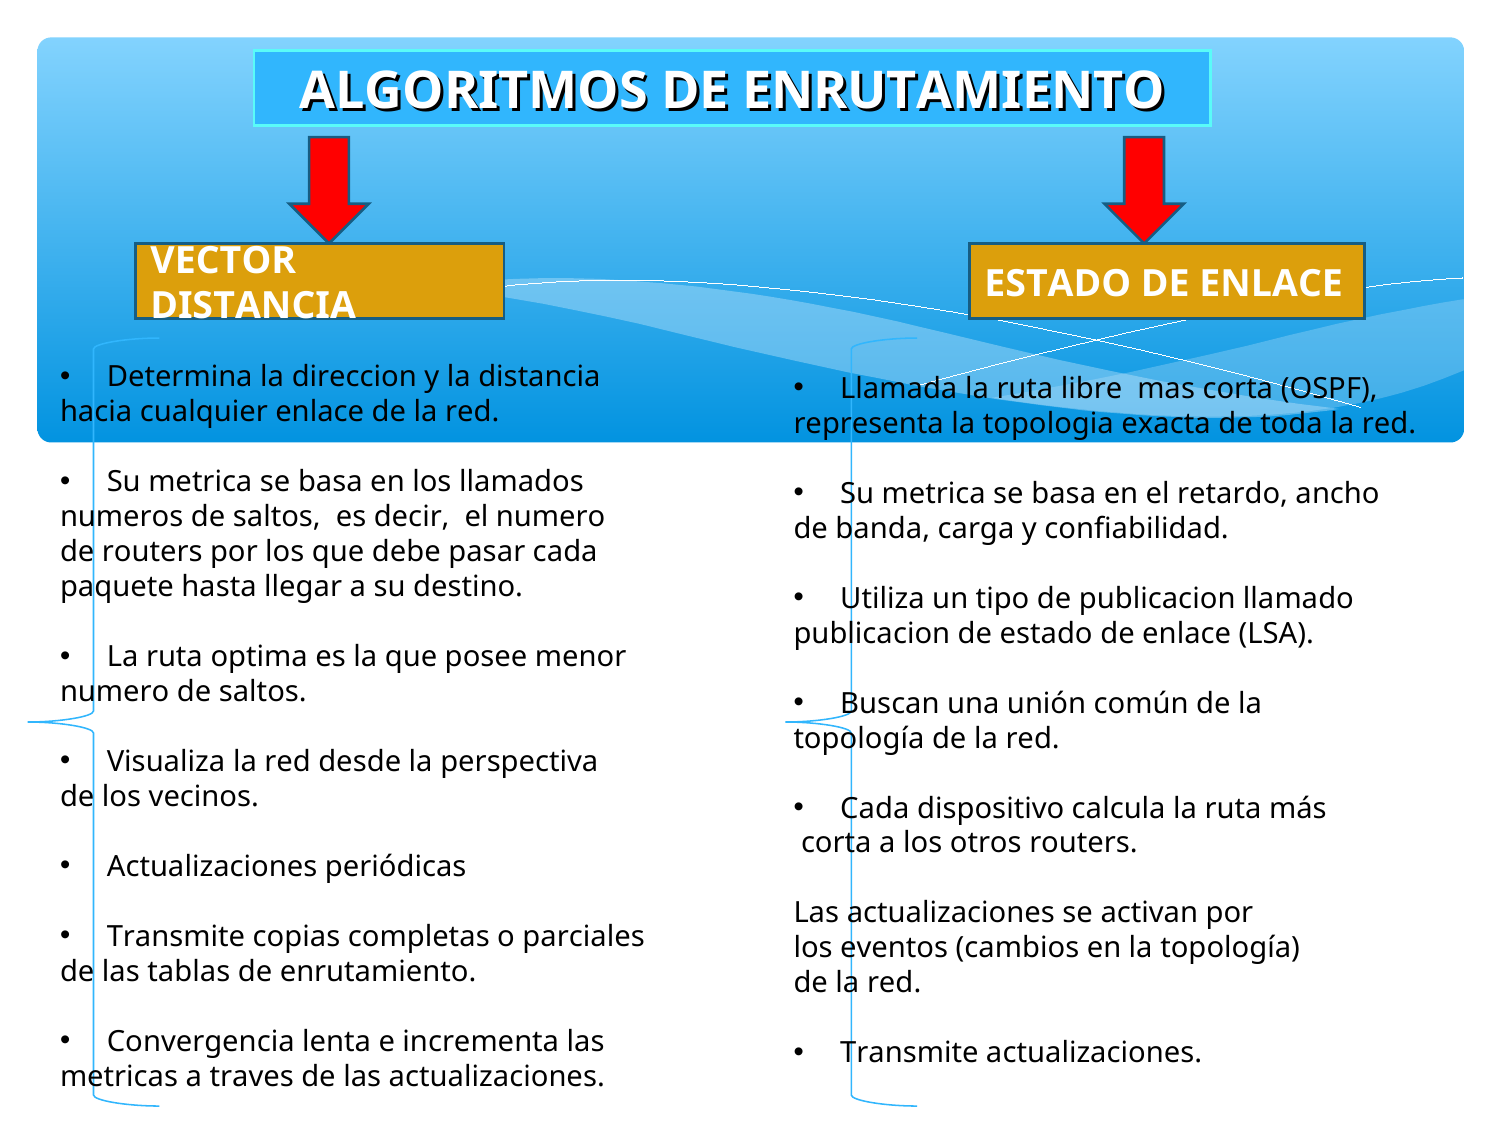

ALGORITMOS DE ENRUTAMIENTO
VECTOR DISTANCIA
ESTADO DE ENLACE
Determina la direccion y la distancia
hacia cualquier enlace de la red.
Su metrica se basa en los llamados
numeros de saltos, es decir, el numero
de routers por los que debe pasar cada
paquete hasta llegar a su destino.
La ruta optima es la que posee menor
numero de saltos.
Visualiza la red desde la perspectiva
de los vecinos.
Actualizaciones periódicas
Transmite copias completas o parciales
de las tablas de enrutamiento.
Convergencia lenta e incrementa las
metricas a traves de las actualizaciones.
Llamada la ruta libre mas corta (OSPF),
representa la topologia exacta de toda la red.
Su metrica se basa en el retardo, ancho
de banda, carga y confiabilidad.
Utiliza un tipo de publicacion llamado
publicacion de estado de enlace (LSA).
Buscan una unión común de la
topología de la red.
Cada dispositivo calcula la ruta más
 corta a los otros routers.
Las actualizaciones se activan por
los eventos (cambios en la topología)
de la red.
Transmite actualizaciones.